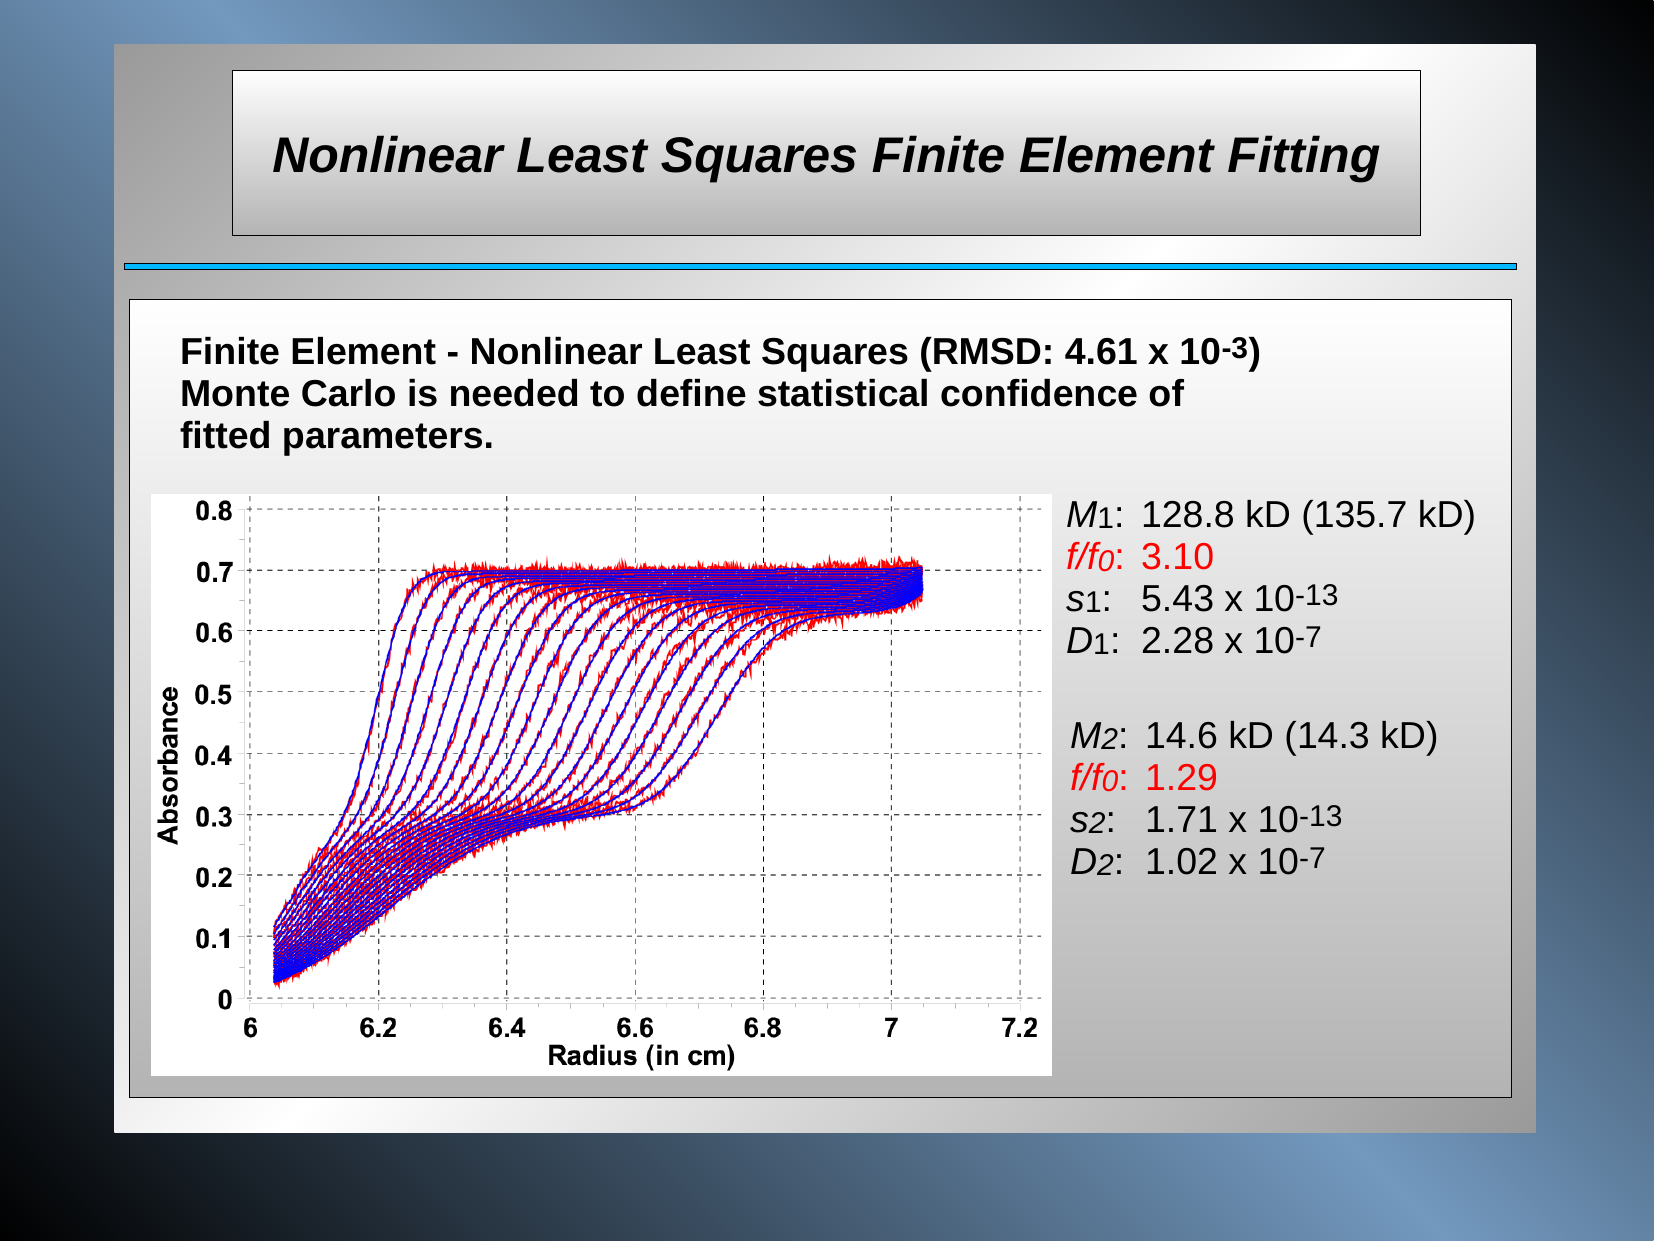

Nonlinear Least Squares Finite Element Fitting
Finite Element - Nonlinear Least Squares (RMSD: 4.61 x 10-3)
Monte Carlo is needed to define statistical confidence of
fitted parameters.
M1:	128.8 kD (135.7 kD)
f/f0:	3.10
s1:	5.43 x 10-13
D1:	2.28 x 10-7
M2:	14.6 kD (14.3 kD)
f/f0:	1.29
s2:	1.71 x 10-13
D2:	1.02 x 10-7